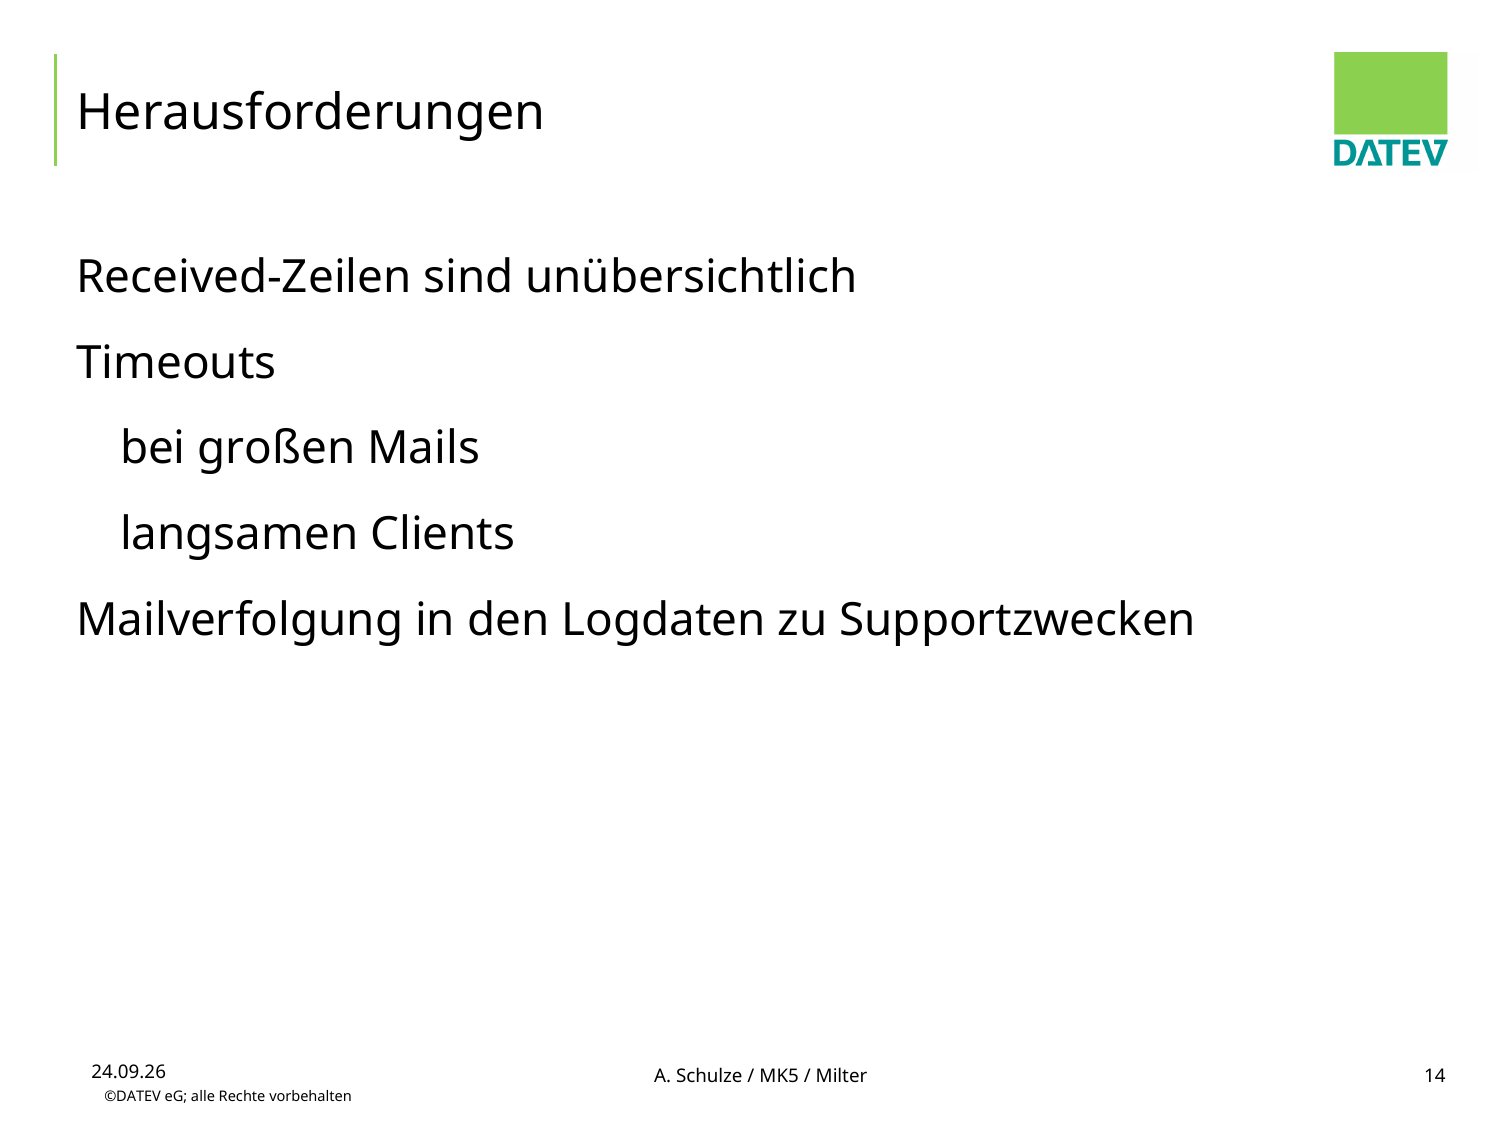

# Herausforderungen
Received-Zeilen sind unübersichtlich
Timeouts
bei großen Mails
langsamen Clients
Mailverfolgung in den Logdaten zu Supportzwecken
A. Schulze / MK5 / Milter
14